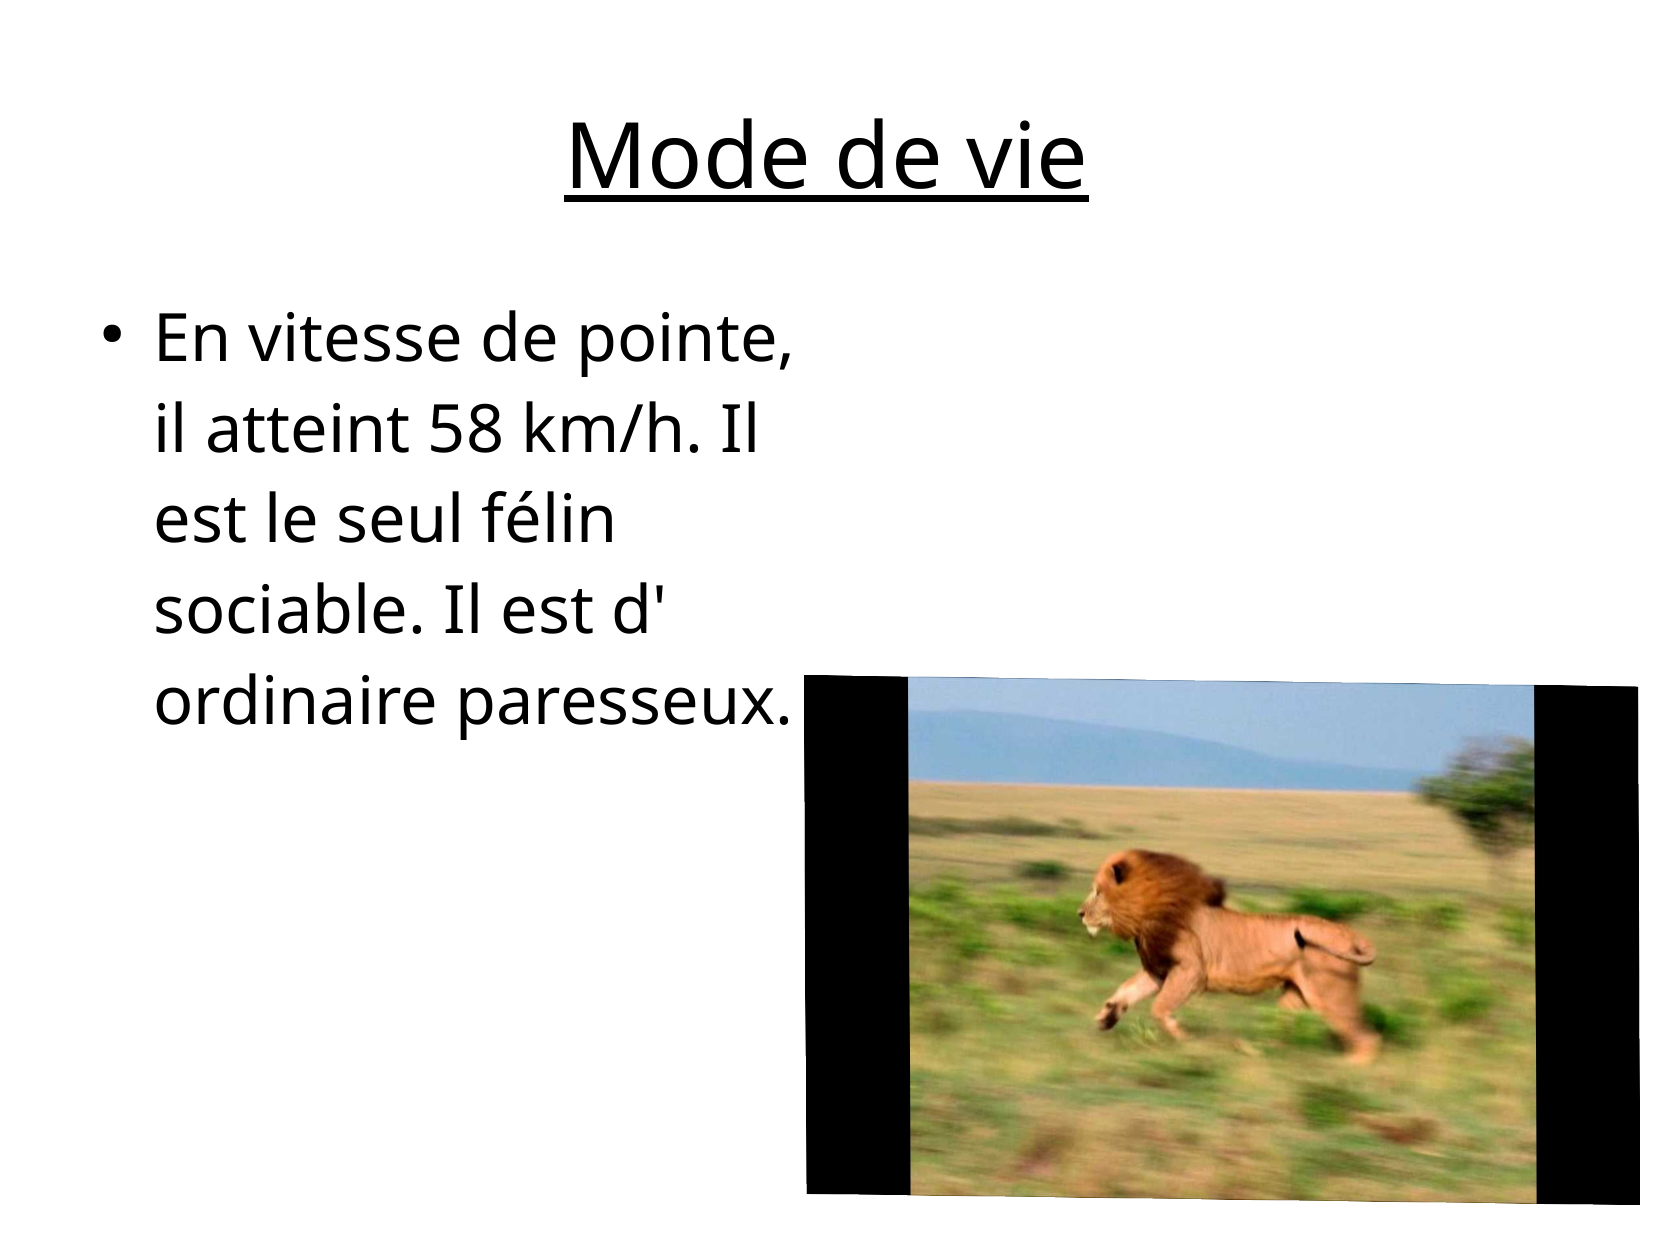

# Mode de vie
En vitesse de pointe, il atteint 58 km/h. Il est le seul félin sociable. Il est d' ordinaire paresseux.